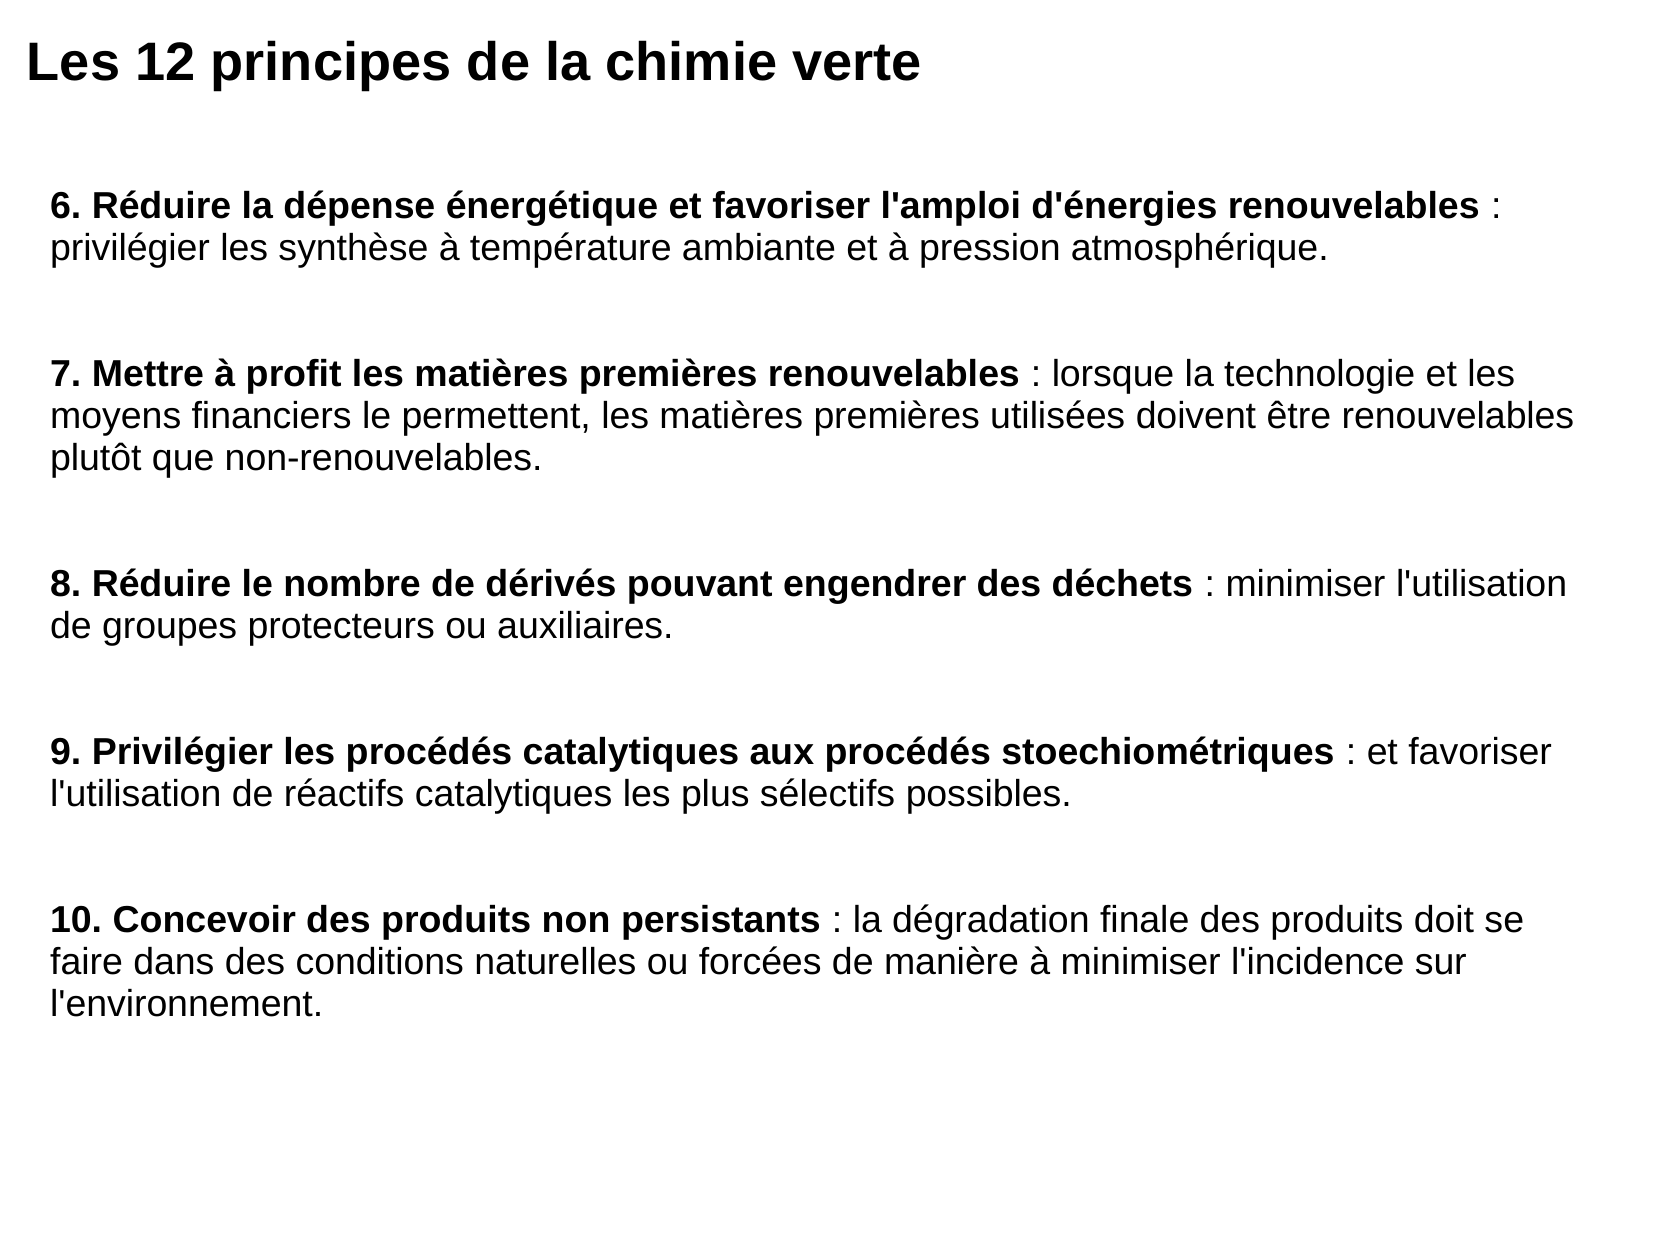

Les 12 principes de la chimie verte
6. Réduire la dépense énergétique et favoriser l'amploi d'énergies renouvelables : privilégier les synthèse à température ambiante et à pression atmosphérique.
7. Mettre à profit les matières premières renouvelables : lorsque la technologie et les moyens financiers le permettent, les matières premières utilisées doivent être renouvelables plutôt que non-renouvelables.
8. Réduire le nombre de dérivés pouvant engendrer des déchets : minimiser l'utilisation de groupes protecteurs ou auxiliaires.
9. Privilégier les procédés catalytiques aux procédés stoechiométriques : et favoriser l'utilisation de réactifs catalytiques les plus sélectifs possibles.
10. Concevoir des produits non persistants : la dégradation finale des produits doit se faire dans des conditions naturelles ou forcées de manière à minimiser l'incidence sur l'environnement.